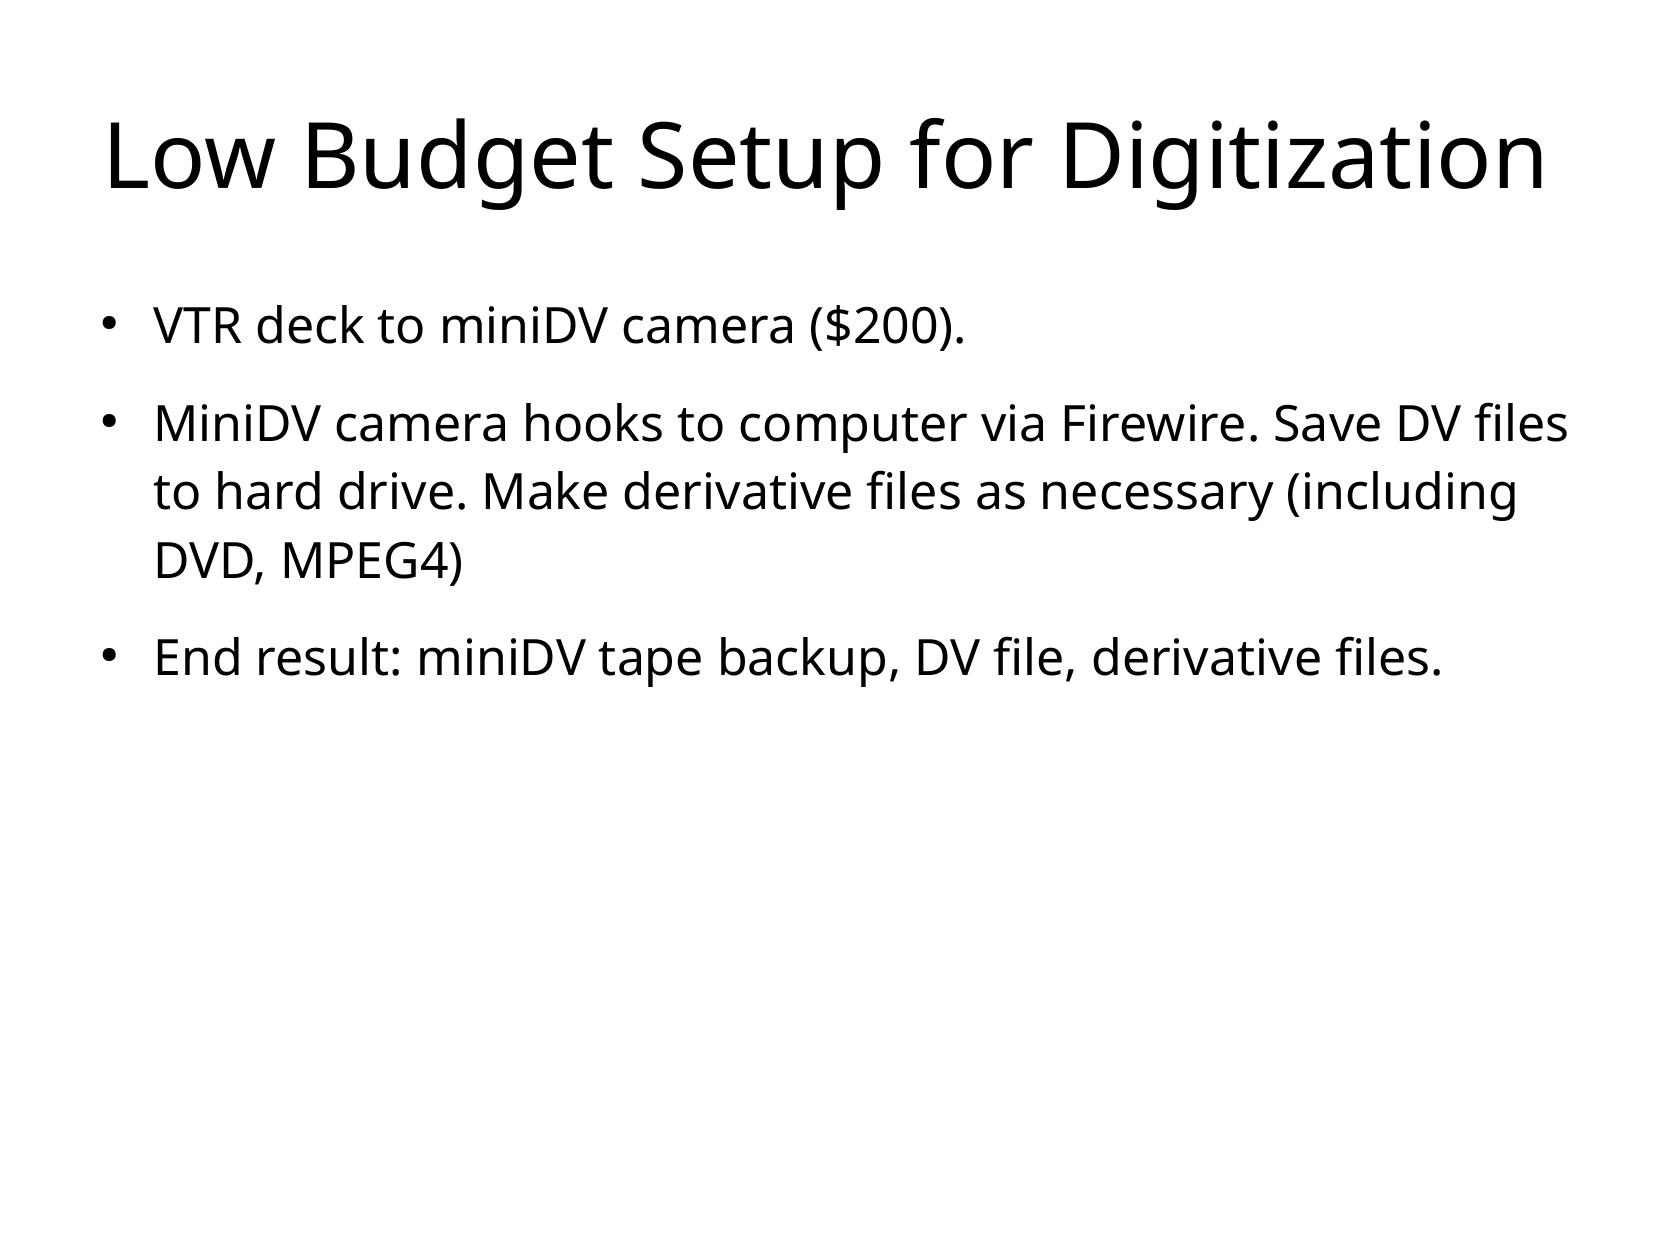

# Low Budget Setup for Digitization
VTR deck to miniDV camera ($200).
MiniDV camera hooks to computer via Firewire. Save DV files to hard drive. Make derivative files as necessary (including DVD, MPEG4)
End result: miniDV tape backup, DV file, derivative files.